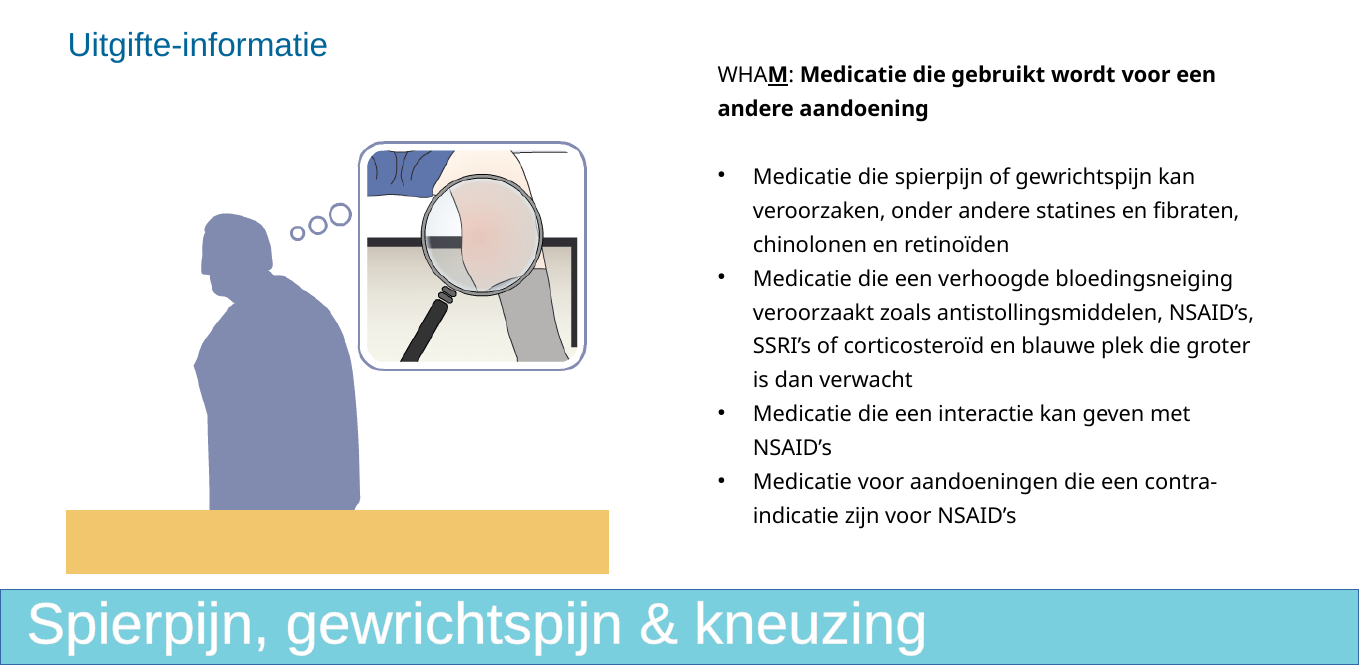

# Uitgifte-informatie
WHAM: Medicatie die gebruikt wordt voor een andere aandoening
Medicatie die spierpijn of gewrichtspijn kan veroorzaken, onder andere statines en fibraten, chinolonen en retinoïden
Medicatie die een verhoogde bloedingsneiging veroorzaakt zoals antistollingsmiddelen, NSAID’s, SSRI’s of corticosteroïd en blauwe plek die groter is dan verwacht
Medicatie die een interactie kan geven met NSAID’s
Medicatie voor aandoeningen die een contra-indicatie zijn voor NSAID’s
Spierpijn, gewrichtspijn & kneuzing